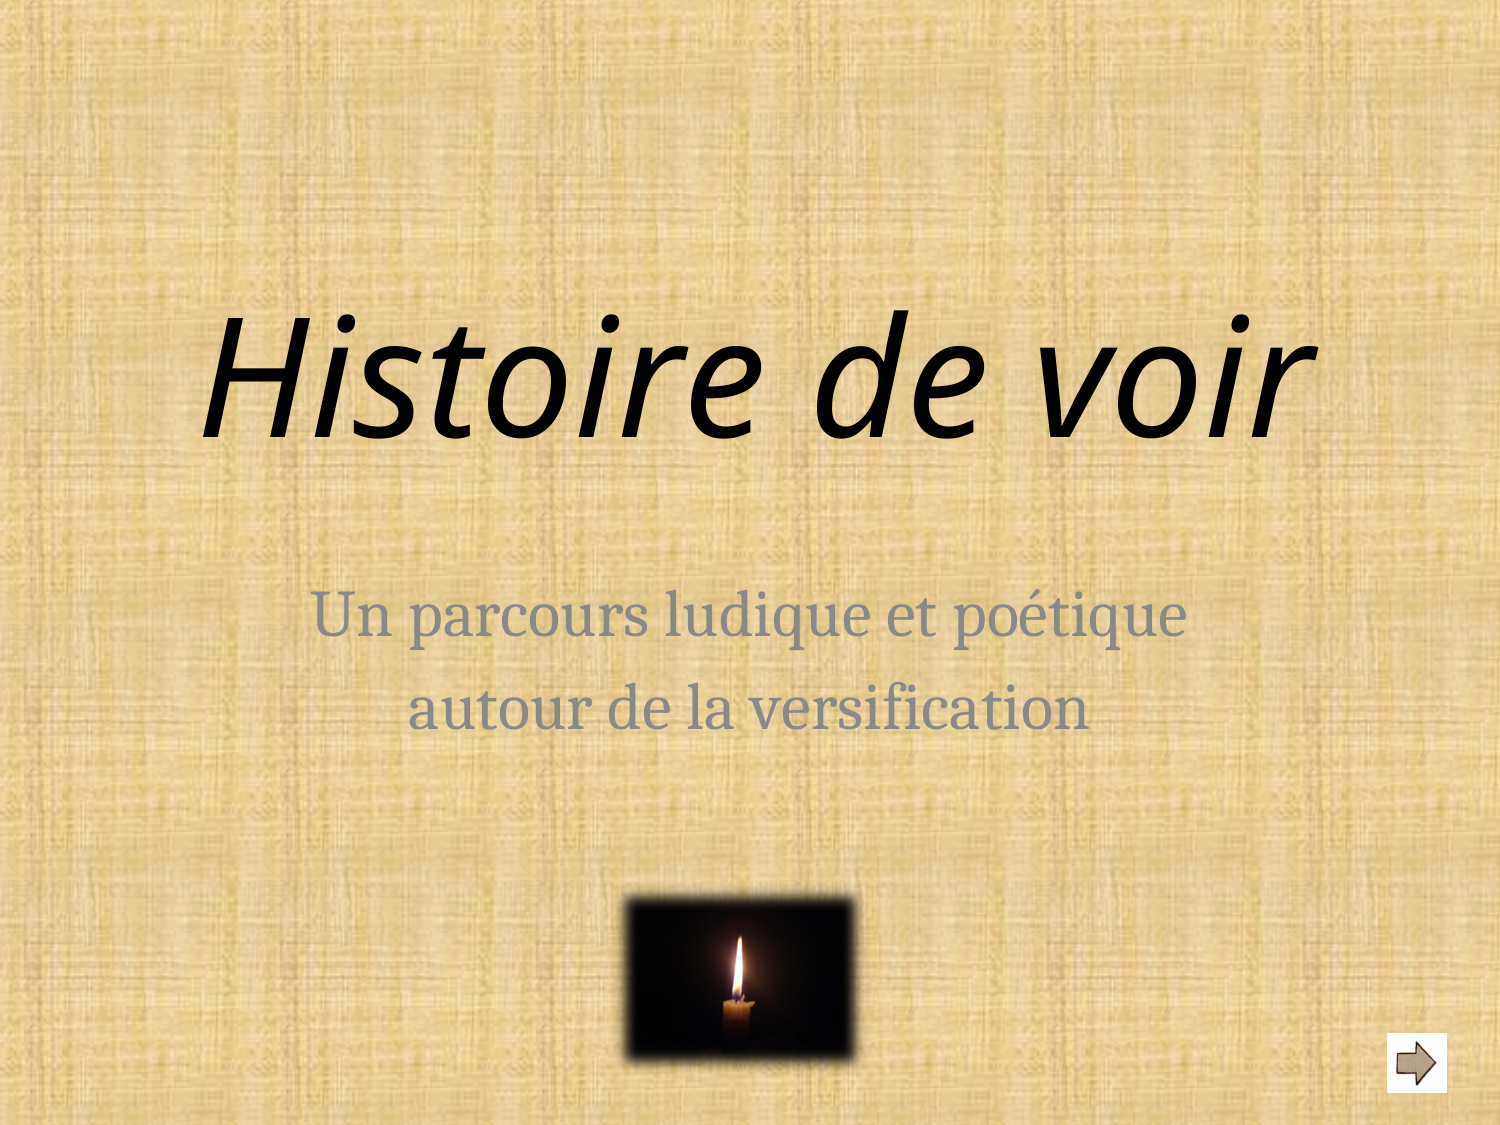

# Histoire de voir
Un parcours ludique et poétique
autour de la versification